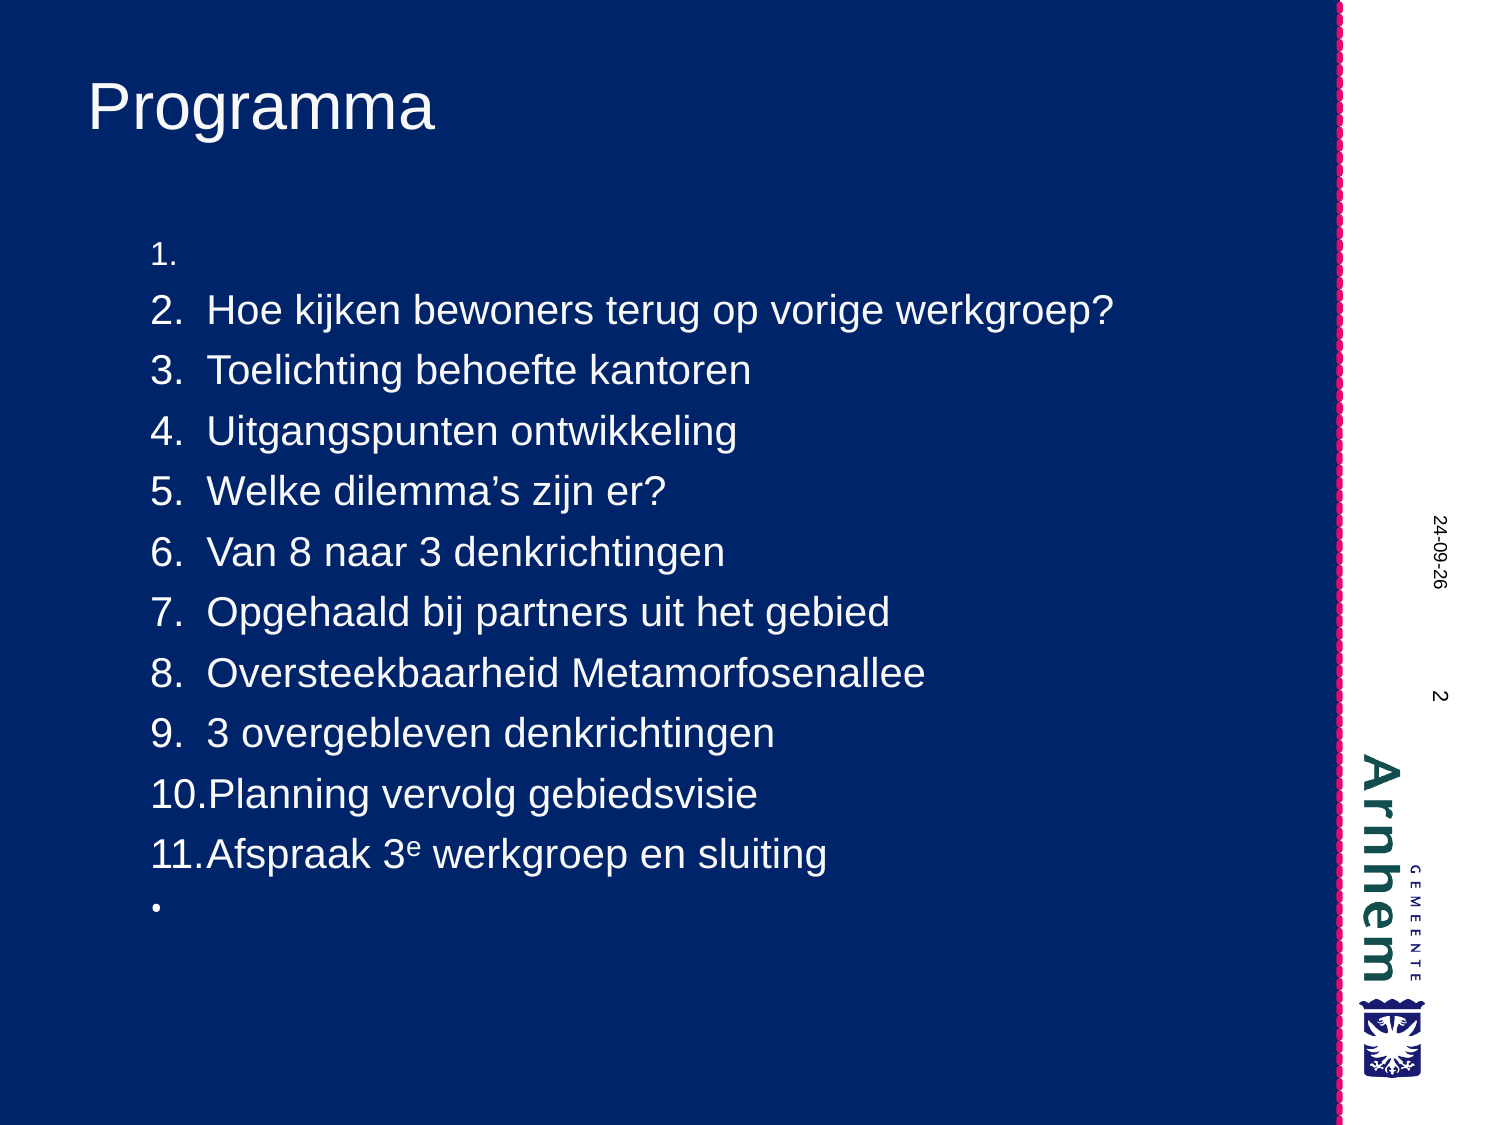

# Programma
Hoe kijken bewoners terug op vorige werkgroep?
Toelichting behoefte kantoren
Uitgangspunten ontwikkeling
Welke dilemma’s zijn er?
Van 8 naar 3 denkrichtingen
Opgehaald bij partners uit het gebied
Oversteekbaarheid Metamorfosenallee
3 overgebleven denkrichtingen
Planning vervolg gebiedsvisie
Afspraak 3e werkgroep en sluiting
1